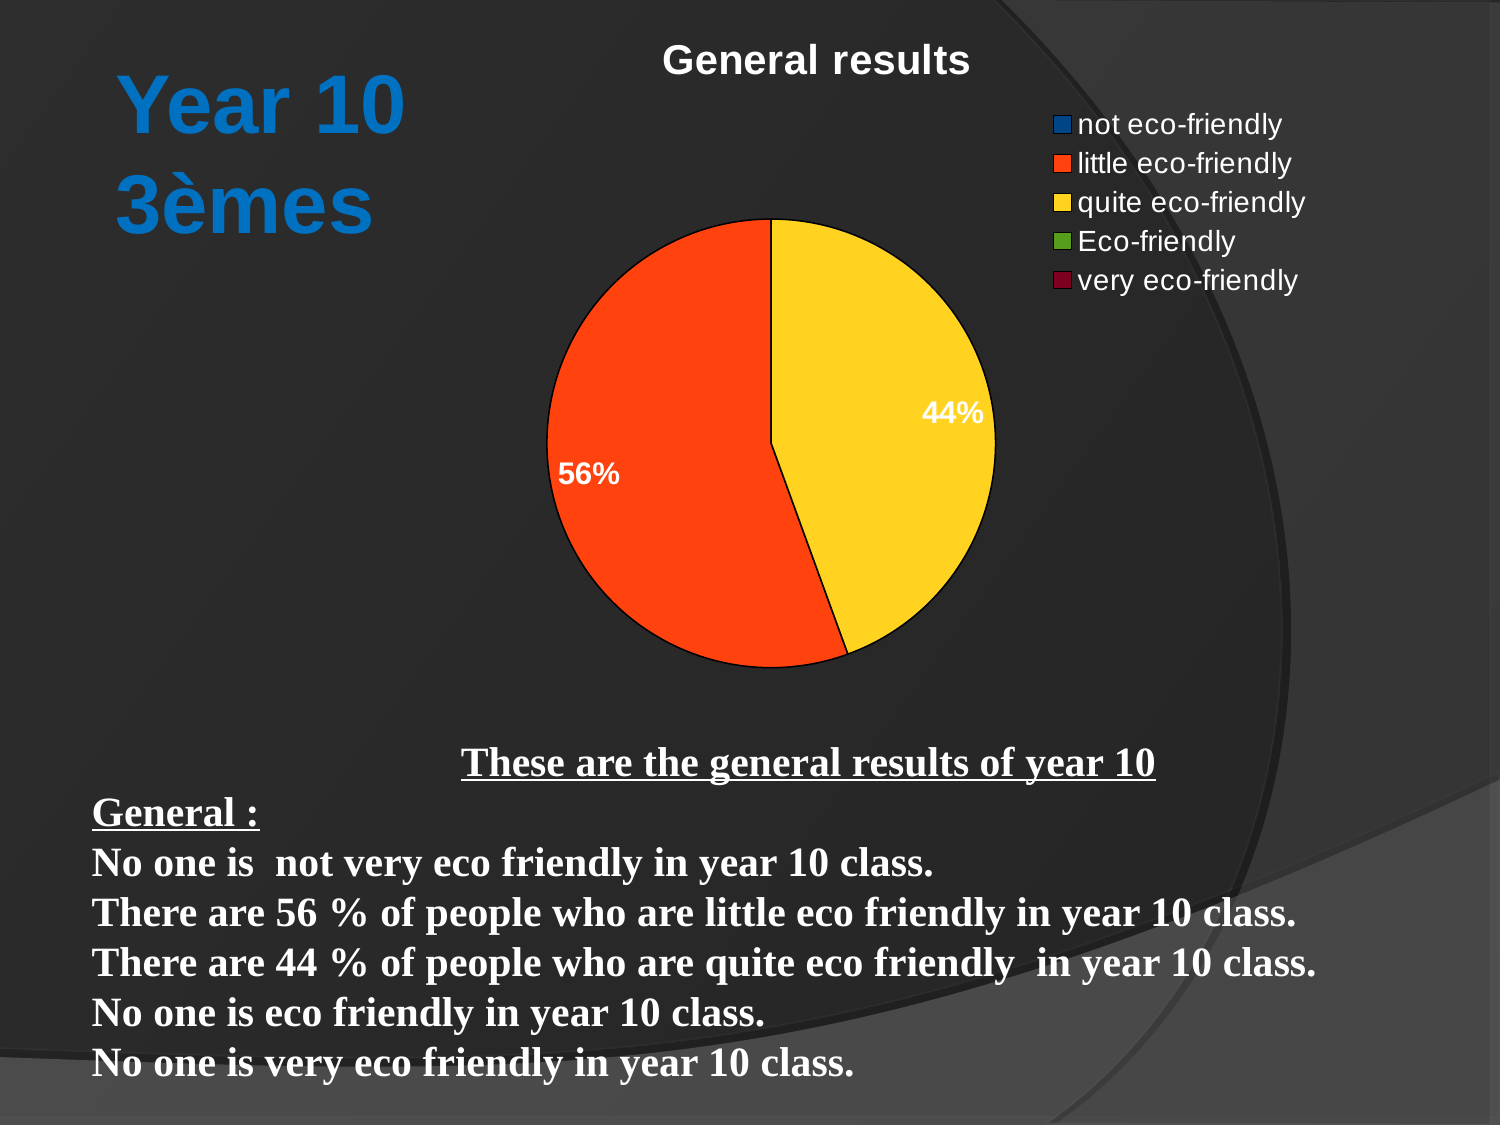

### Chart: General results
| Category | Colonne C |
|---|---|
| not eco-friendly | 0.0 |
| little eco-friendly | 15.0 |
| quite eco-friendly | 12.0 |
| Eco-friendly | 0.0 |
| very eco-friendly | 0.0 |Year 10 3èmes
					These are the general results of year 10
General :
No one is not very eco friendly in year 10 class.
There are 56 % of people who are little eco friendly in year 10 class.
There are 44 % of people who are quite eco friendly in year 10 class.
No one is eco friendly in year 10 class.
No one is very eco friendly in year 10 class.